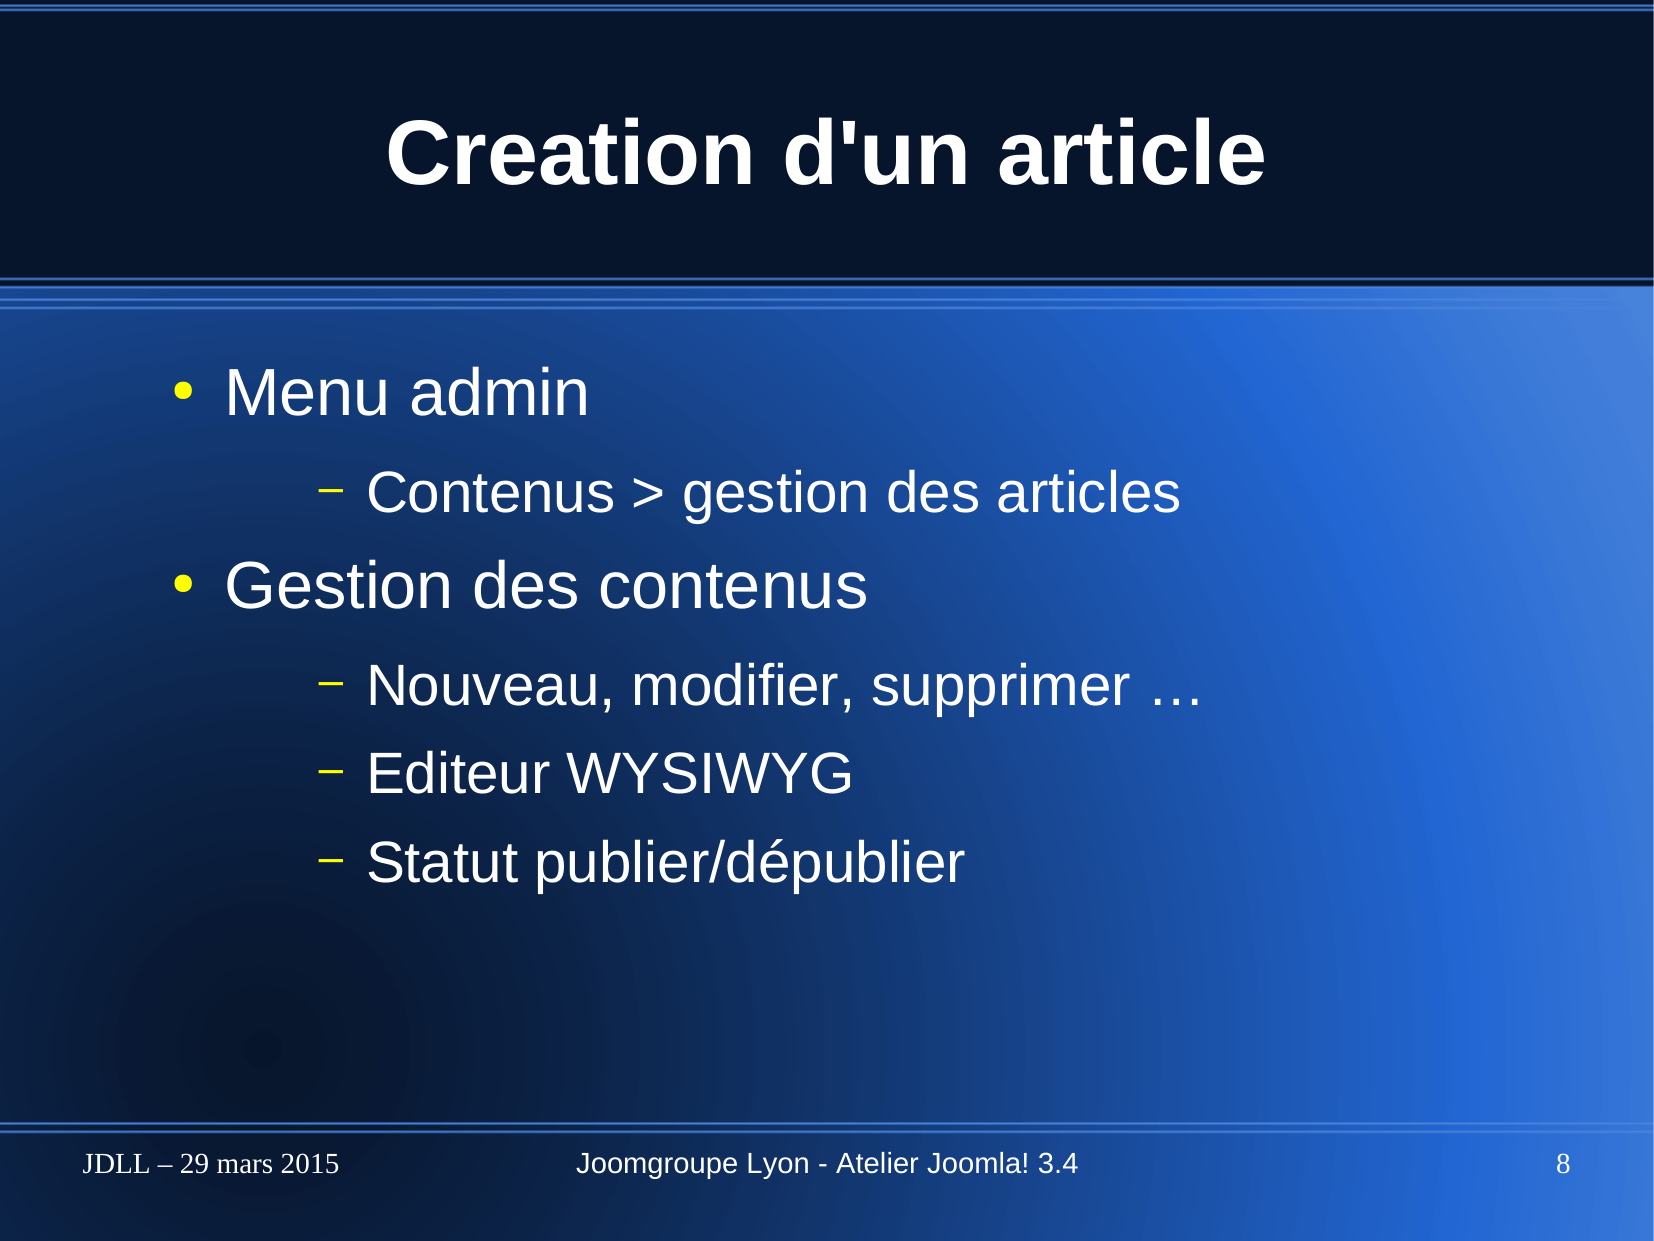

# Creation d'un article
Menu admin
Contenus > gestion des articles
Gestion des contenus
Nouveau, modifier, supprimer …
Editeur WYSIWYG
Statut publier/dépublier
29/03/2015
Joomgroupe Lyon - Atelier Joomla! 3.4
8